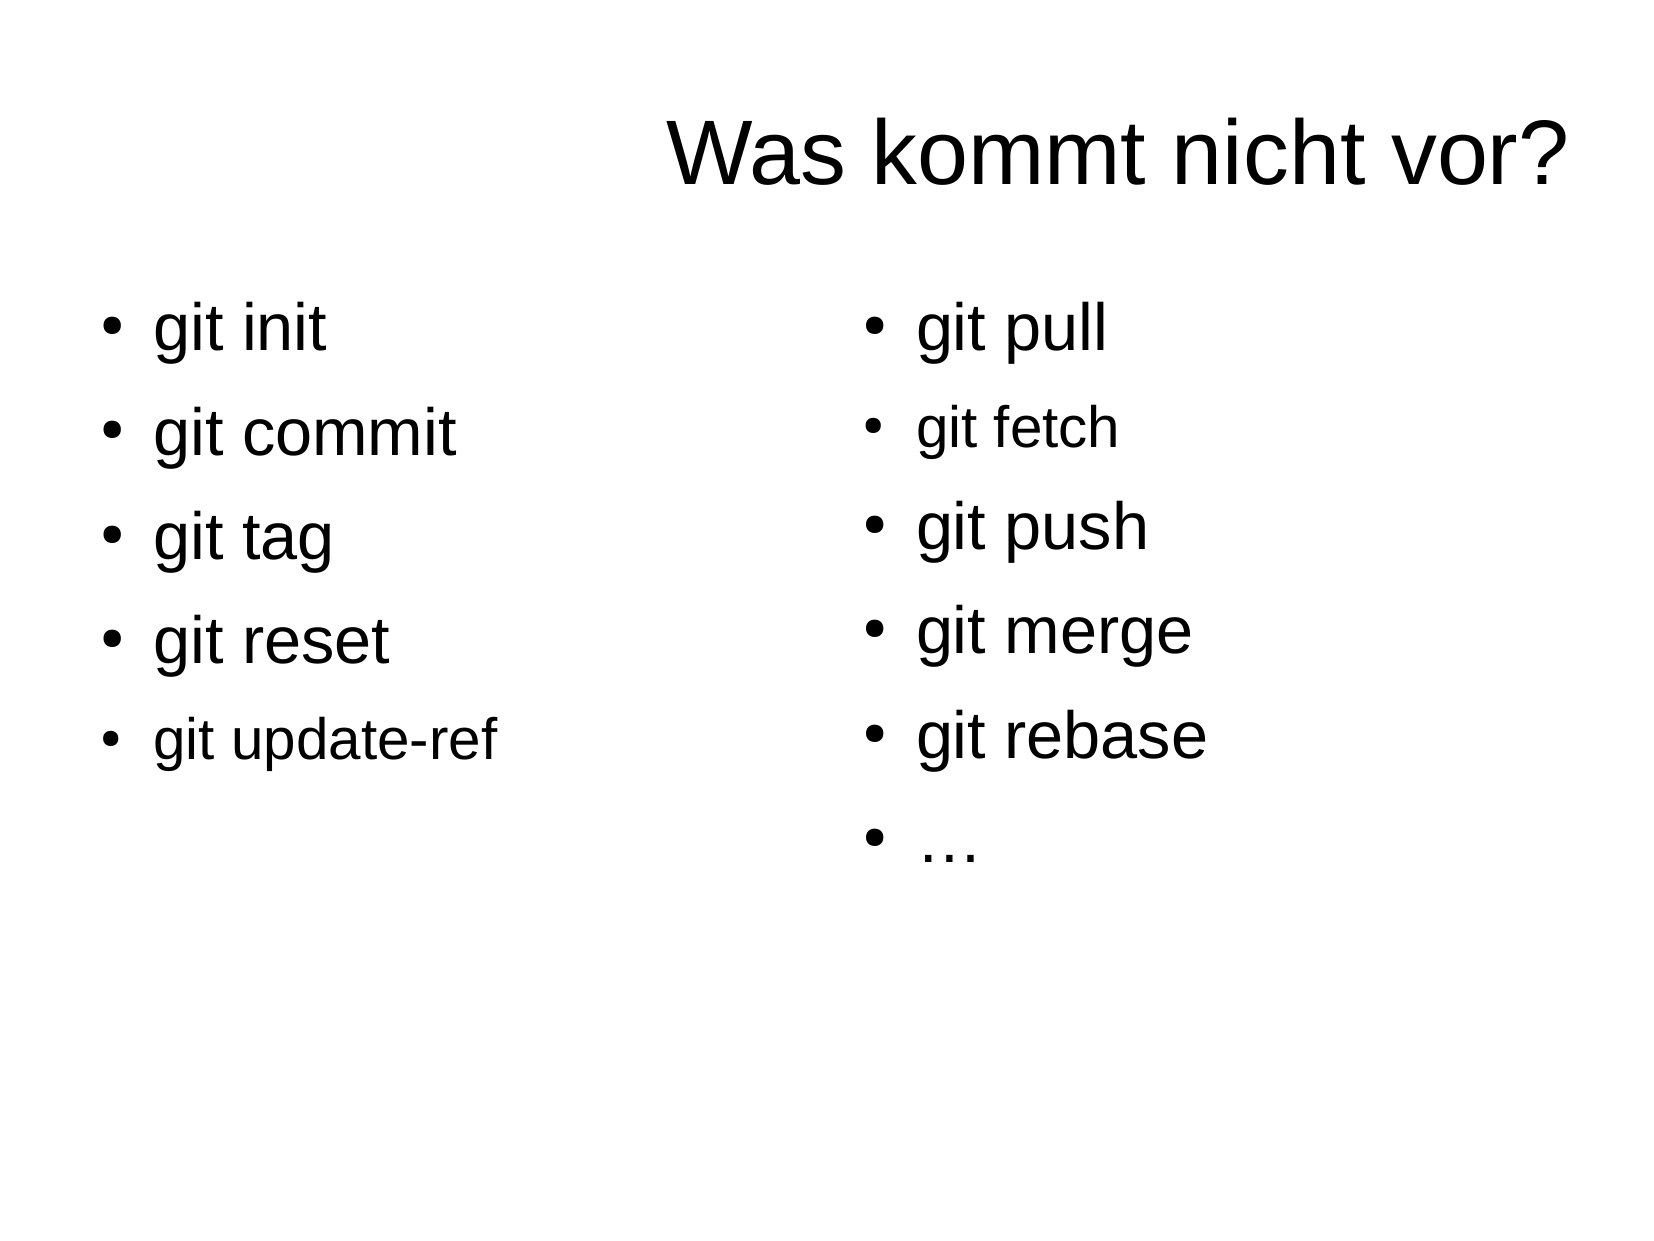

# Was kommt nicht vor?
git init
git commit
git tag
git reset
git update-ref
git pull
git fetch
git push
git merge
git rebase
…